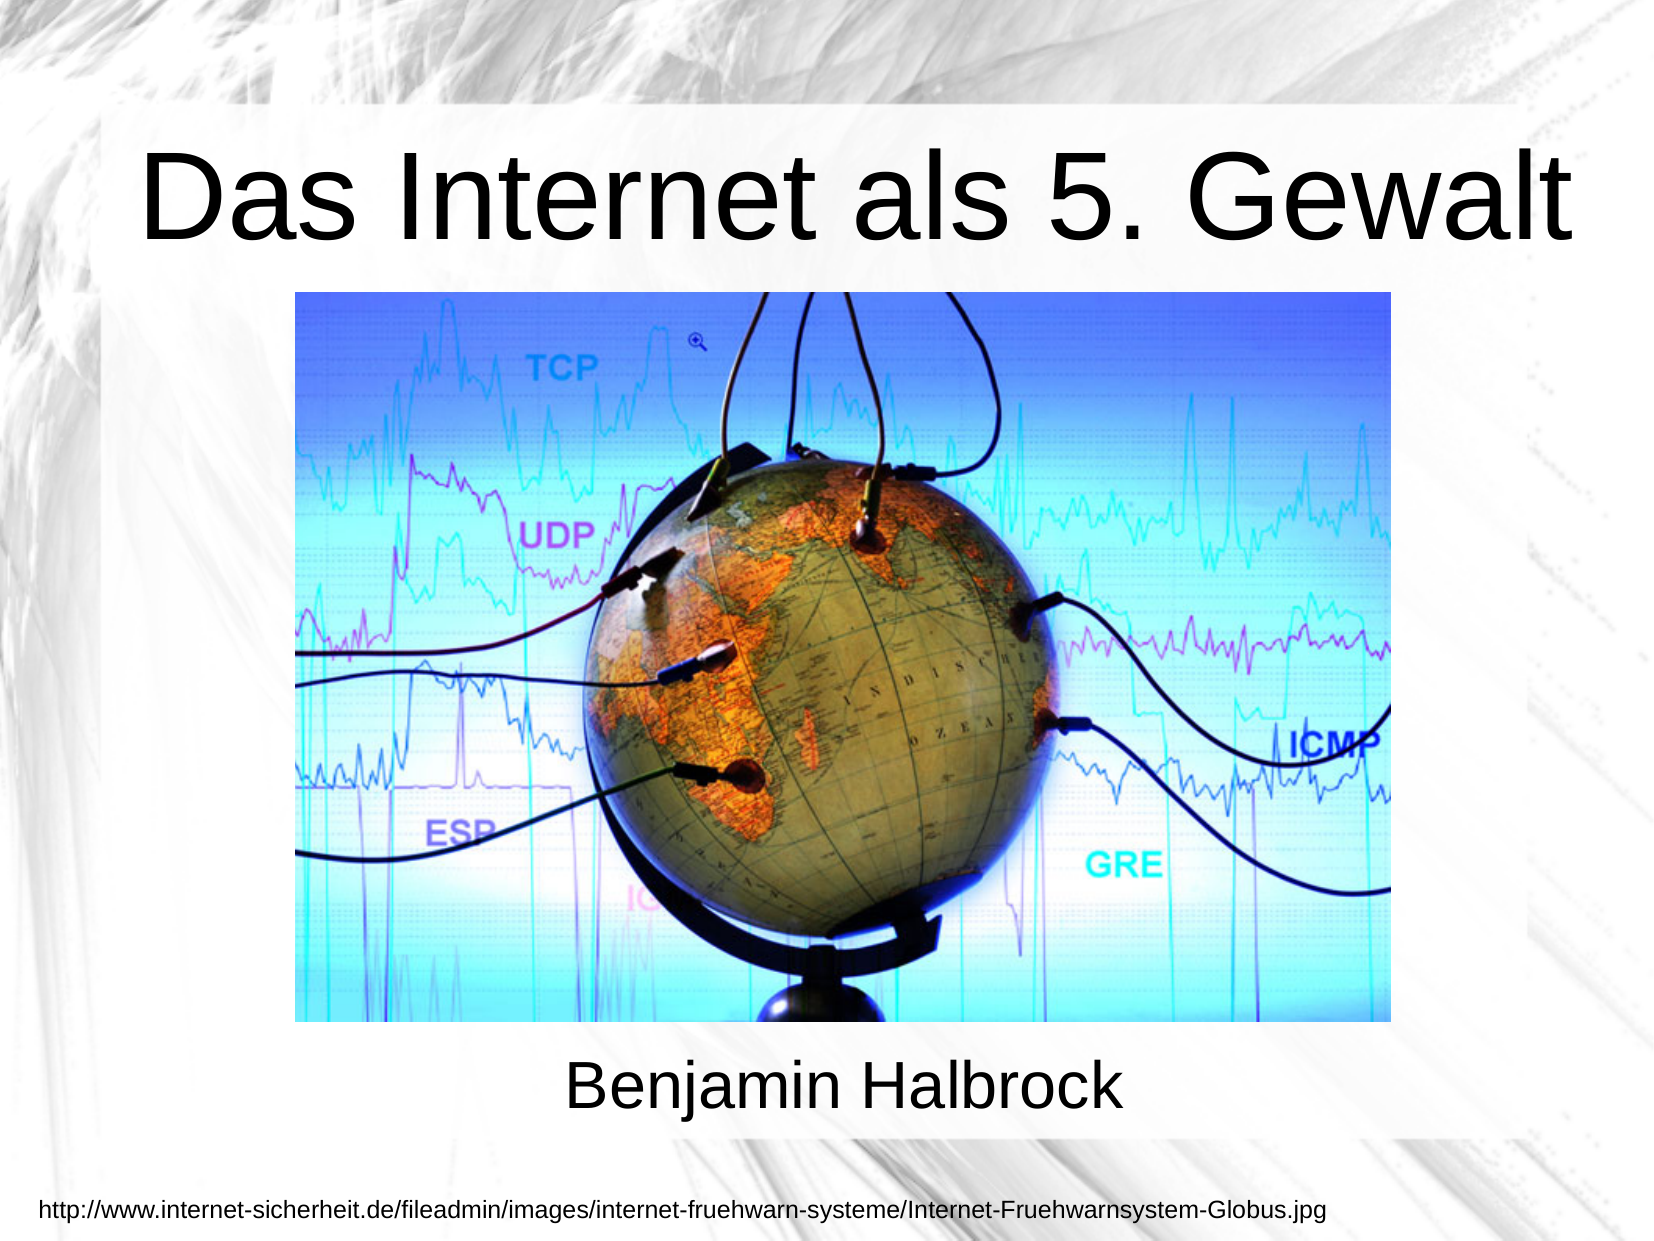

# Das Internet als 5. Gewalt
Benjamin Halbrock
http://www.internet-sicherheit.de/fileadmin/images/internet-fruehwarn-systeme/Internet-Fruehwarnsystem-Globus.jpg